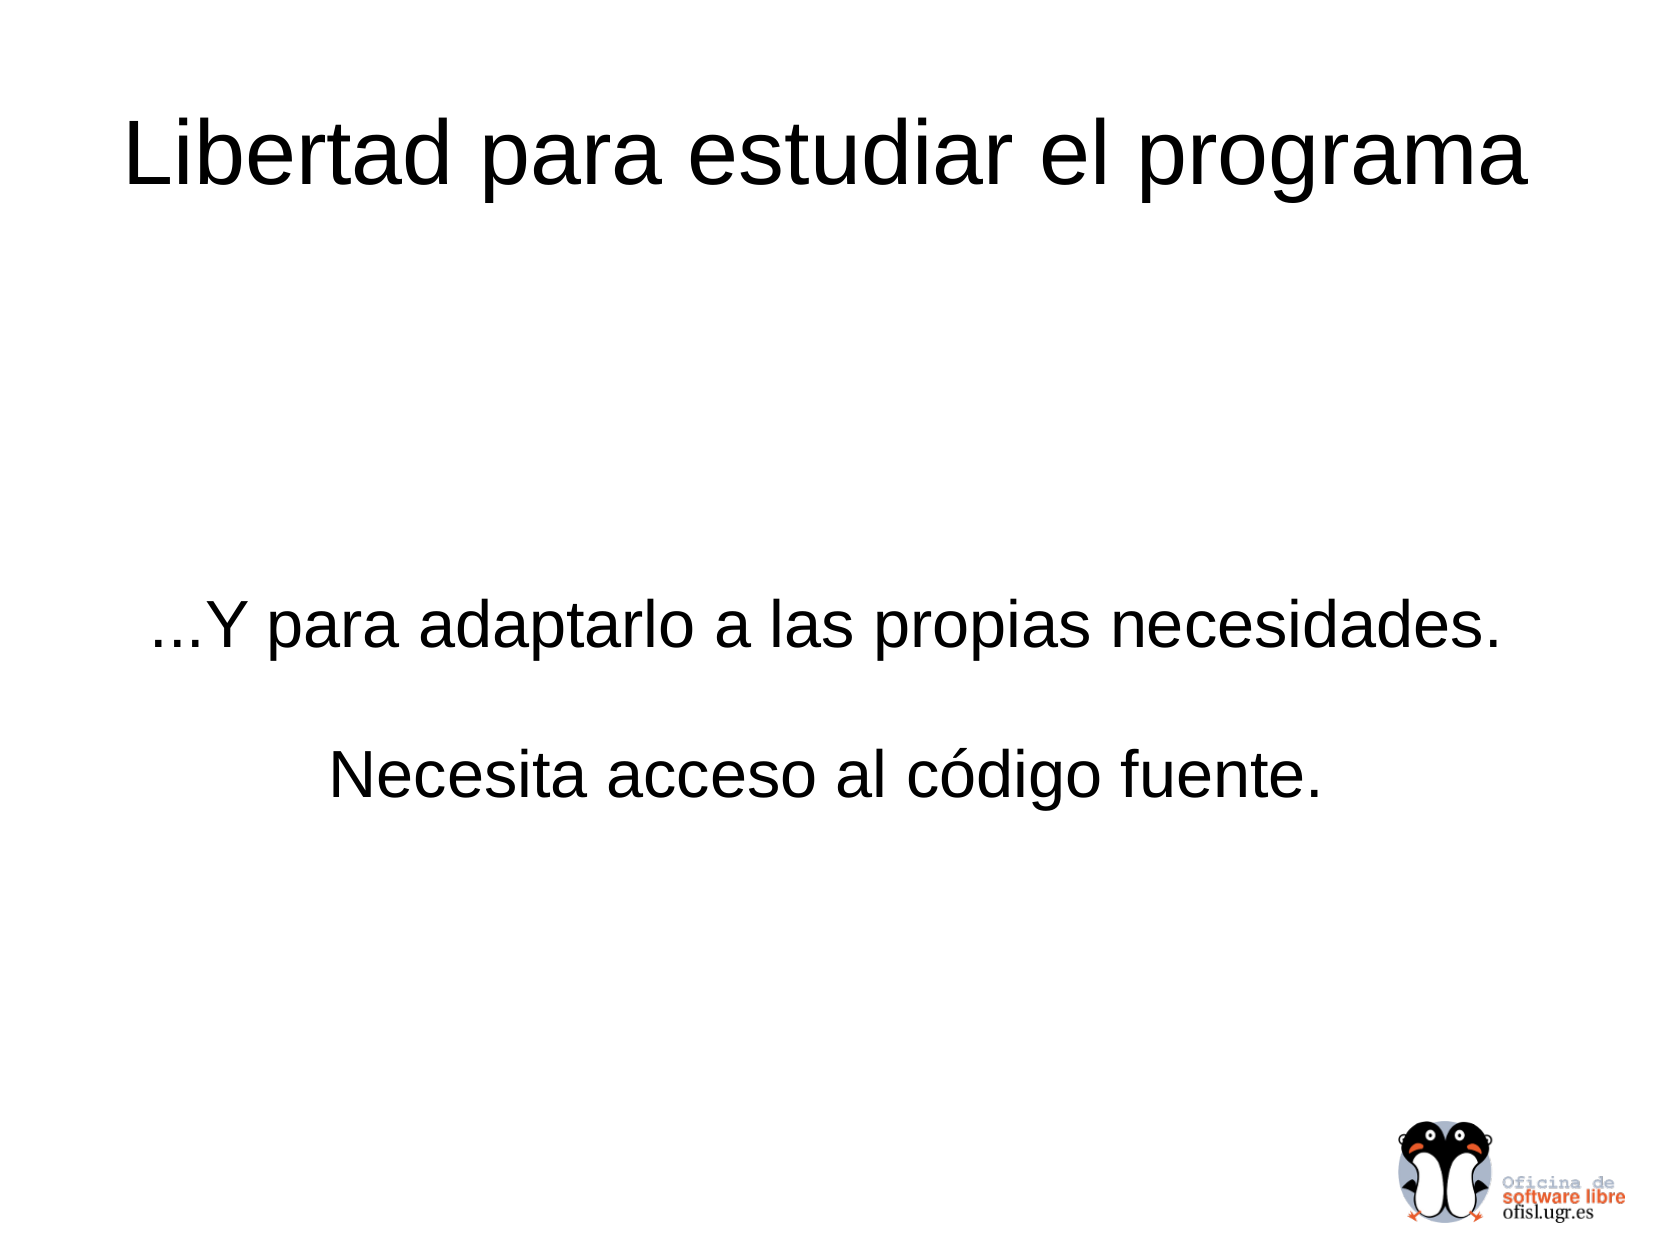

# Libertad para estudiar el programa
...Y para adaptarlo a las propias necesidades.
Necesita acceso al código fuente.